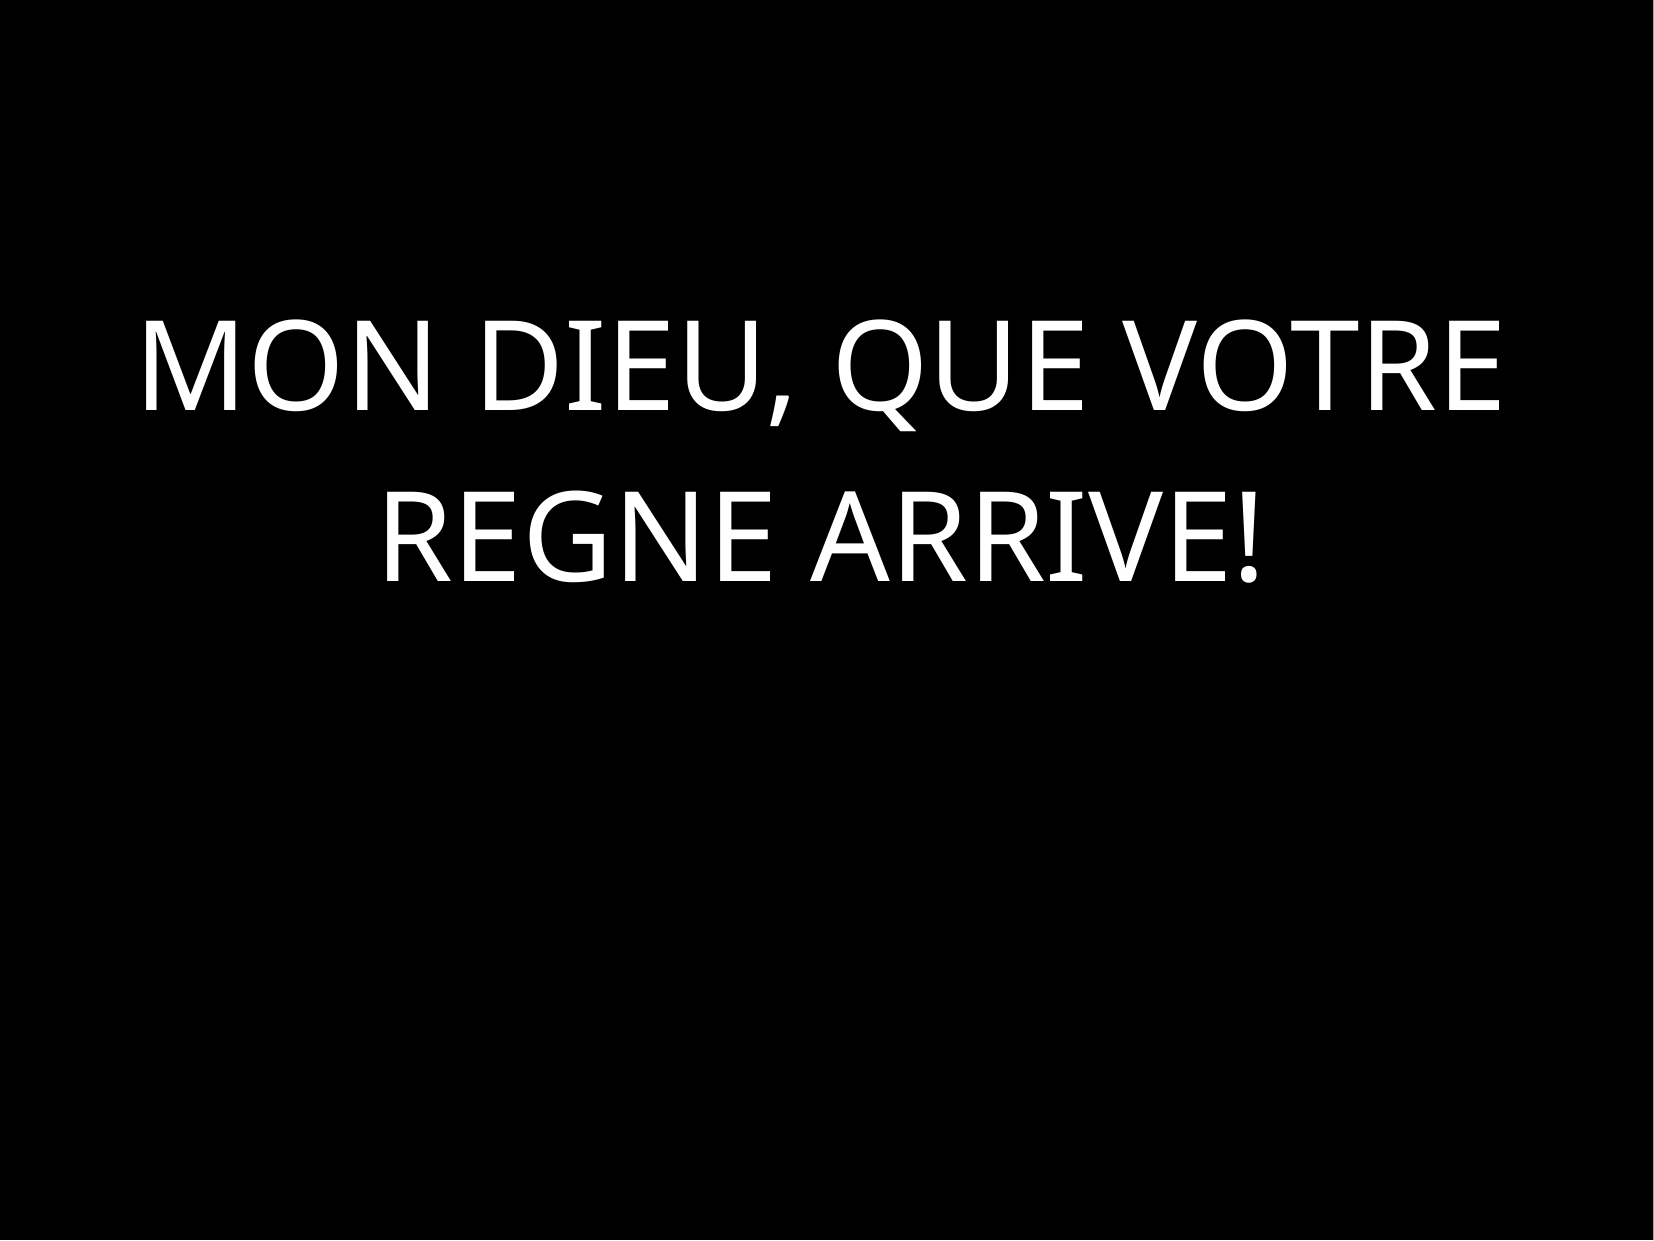

# MON DIEU, QUE VOTRE REGNE ARRIVE!